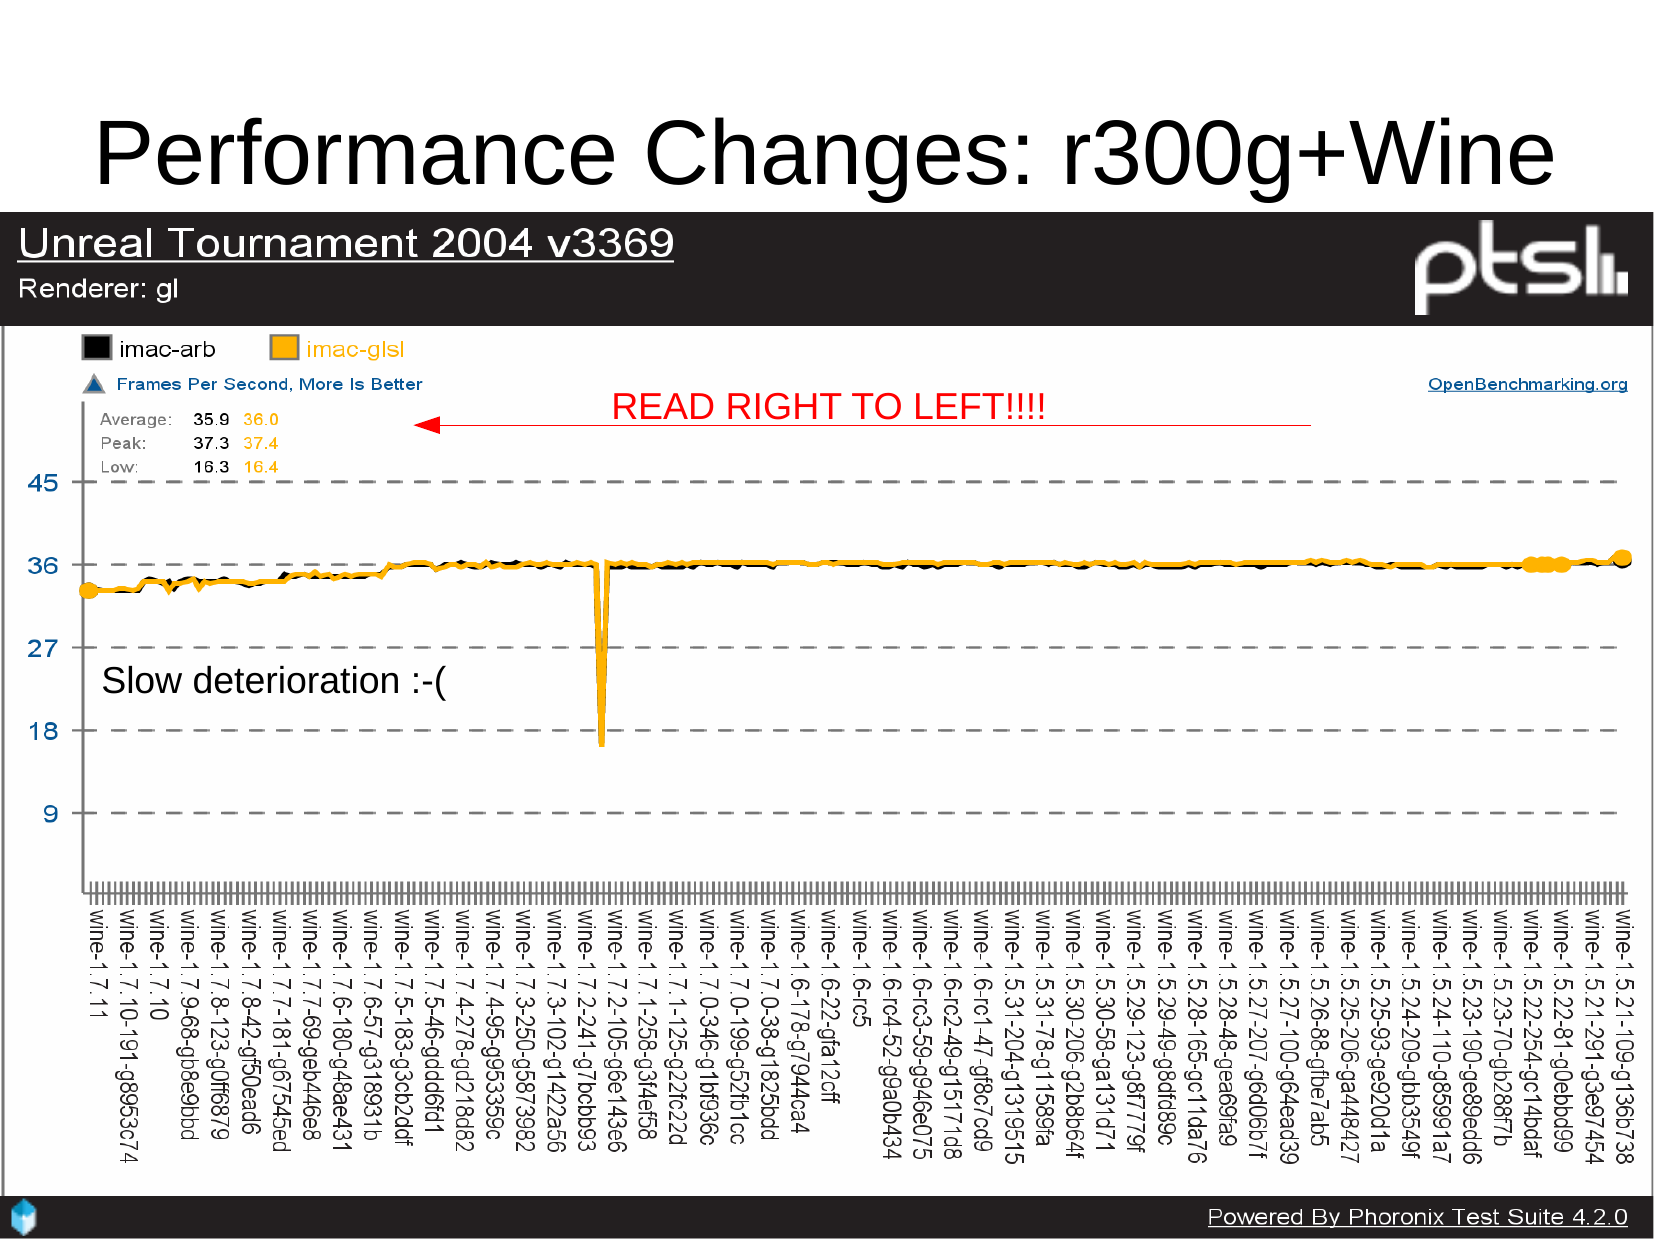

# Performance Changes: r300g+Wine
READ RIGHT TO LEFT!!!!
Slow deterioration :-(